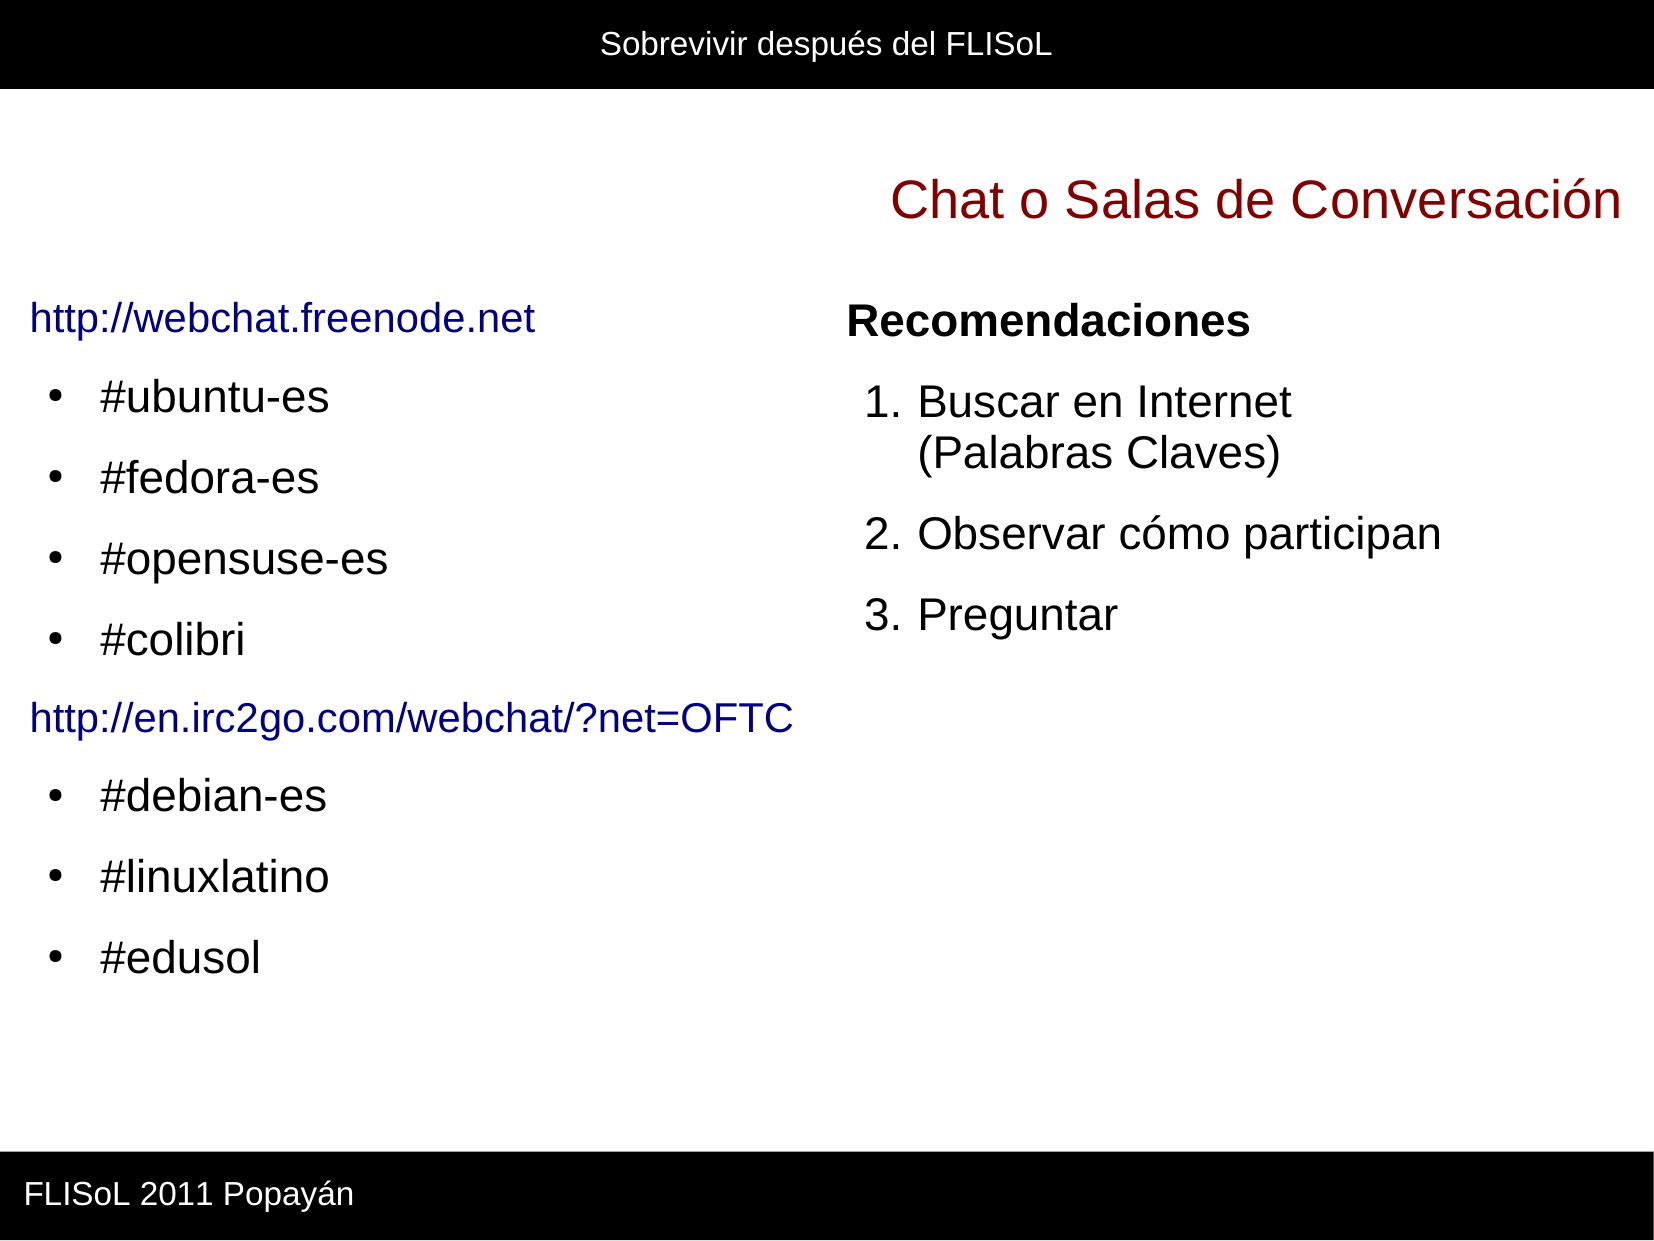

# Chat o Salas de Conversación
http://webchat.freenode.net
#ubuntu-es
#fedora-es
#opensuse-es
#colibri
http://en.irc2go.com/webchat/?net=OFTC
#debian-es
#linuxlatino
#edusol
Recomendaciones
Buscar en Internet
(Palabras Claves)
Observar cómo participan
Preguntar